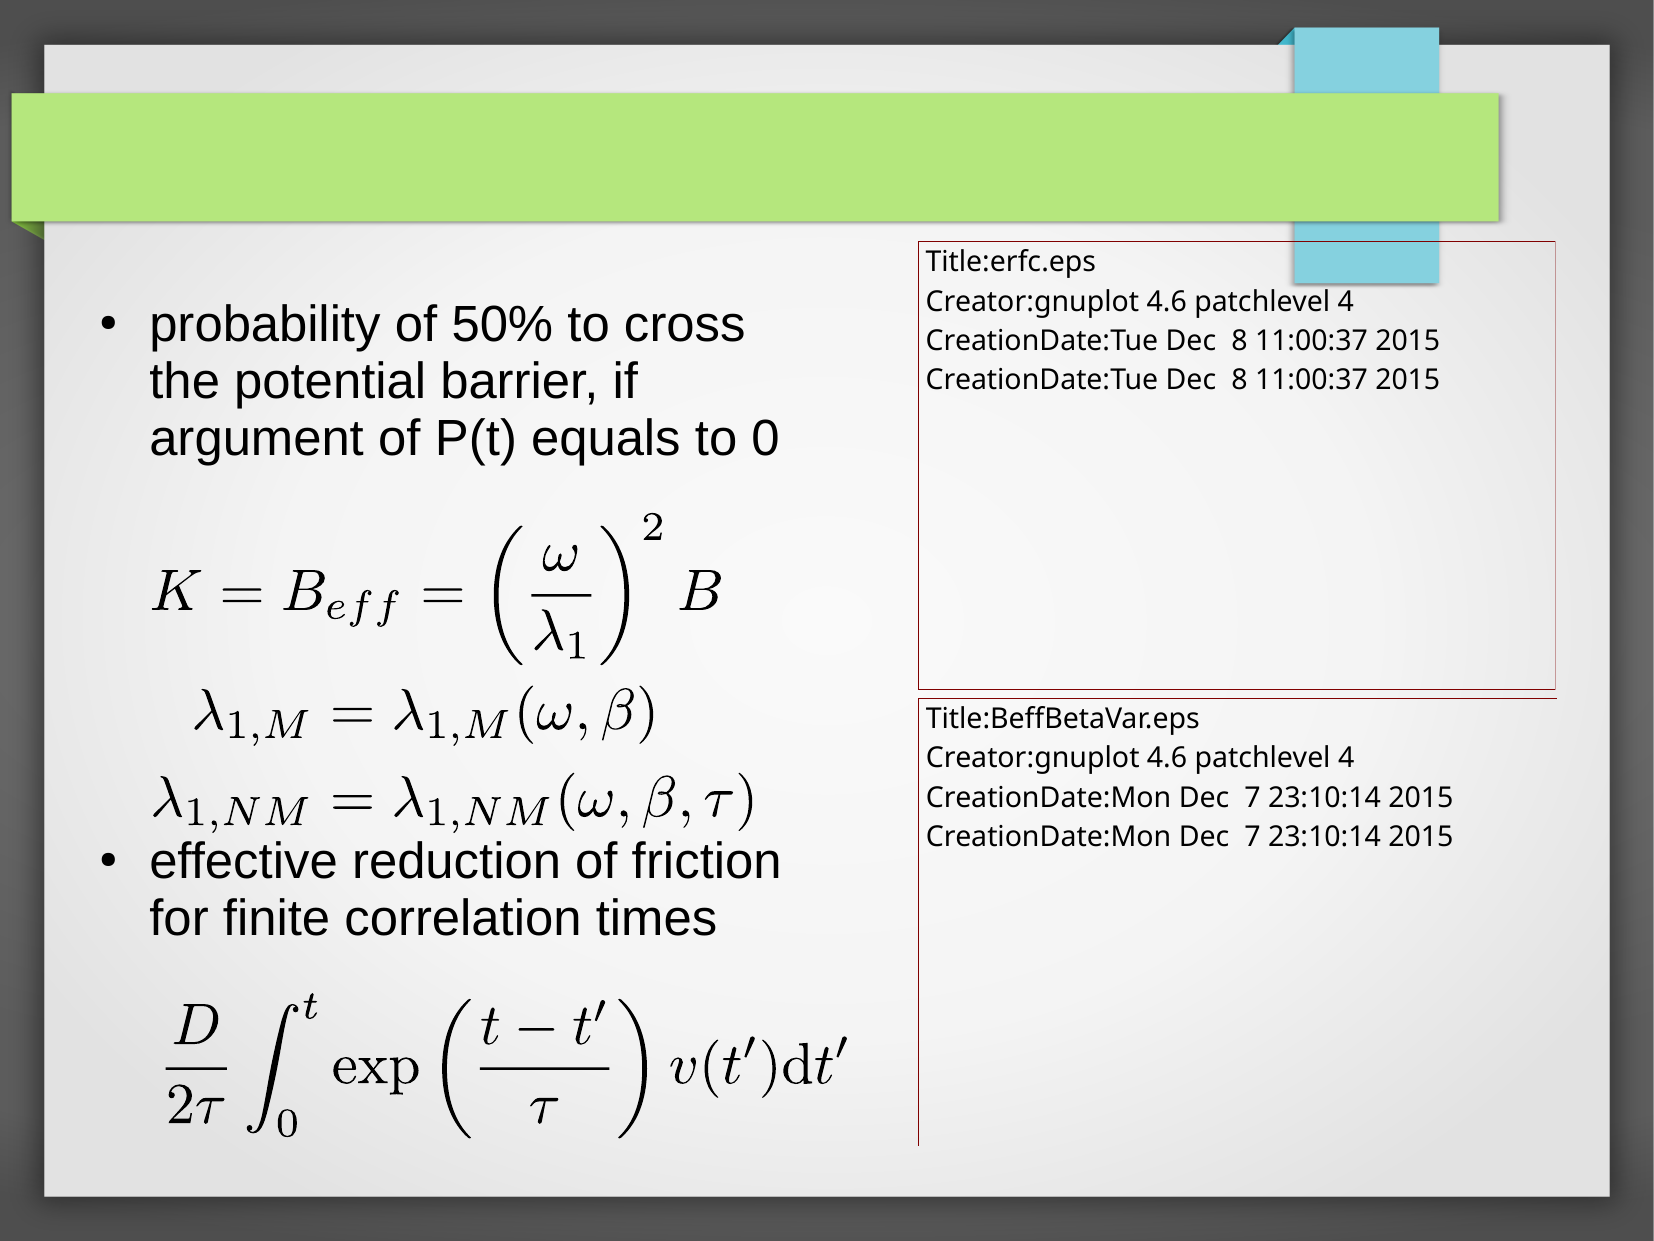

# probability of 50% to cross the potential barrier, if argument of P(t) equals to 0
effective reduction of friction for finite correlation times